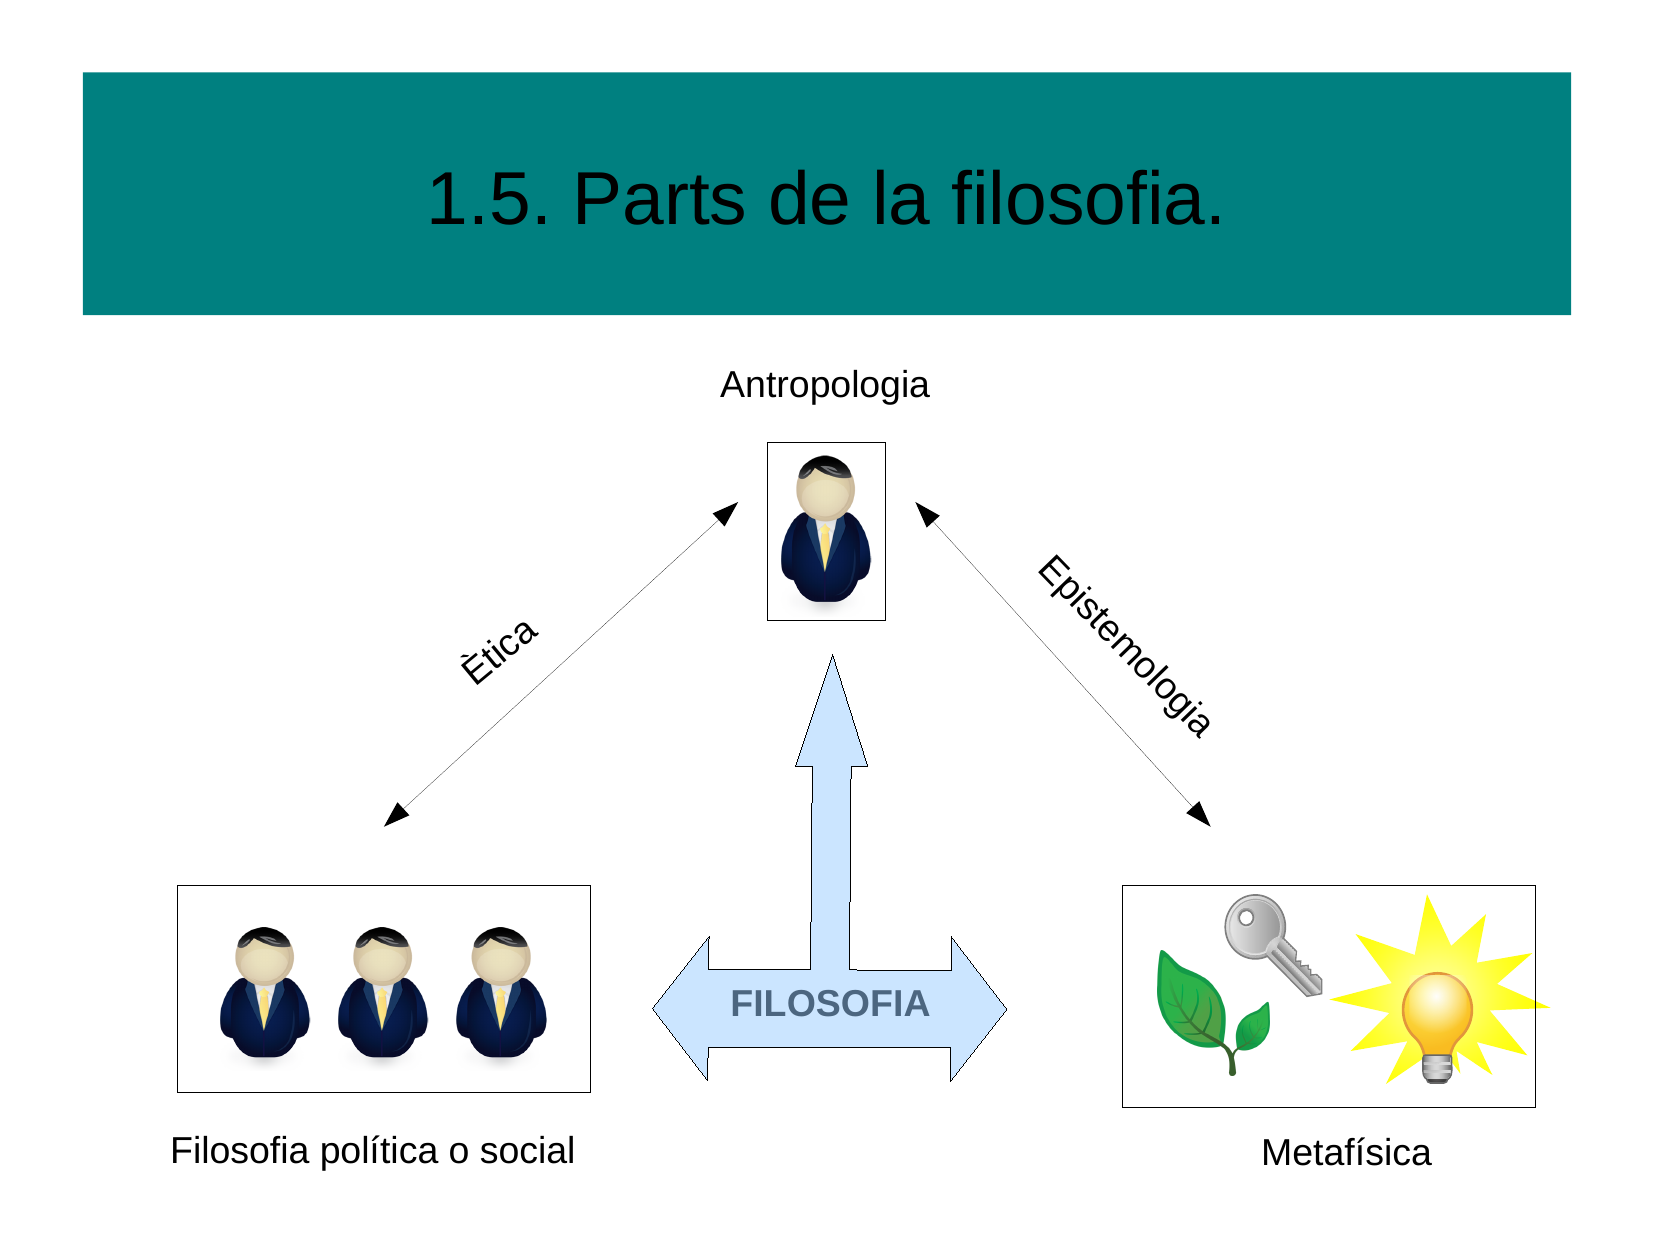

# 1.5. Parts de la filosofia.
Antropologia
Epistemologia
Ètica
FILOSOFIA
Filosofia política o social
Metafísica